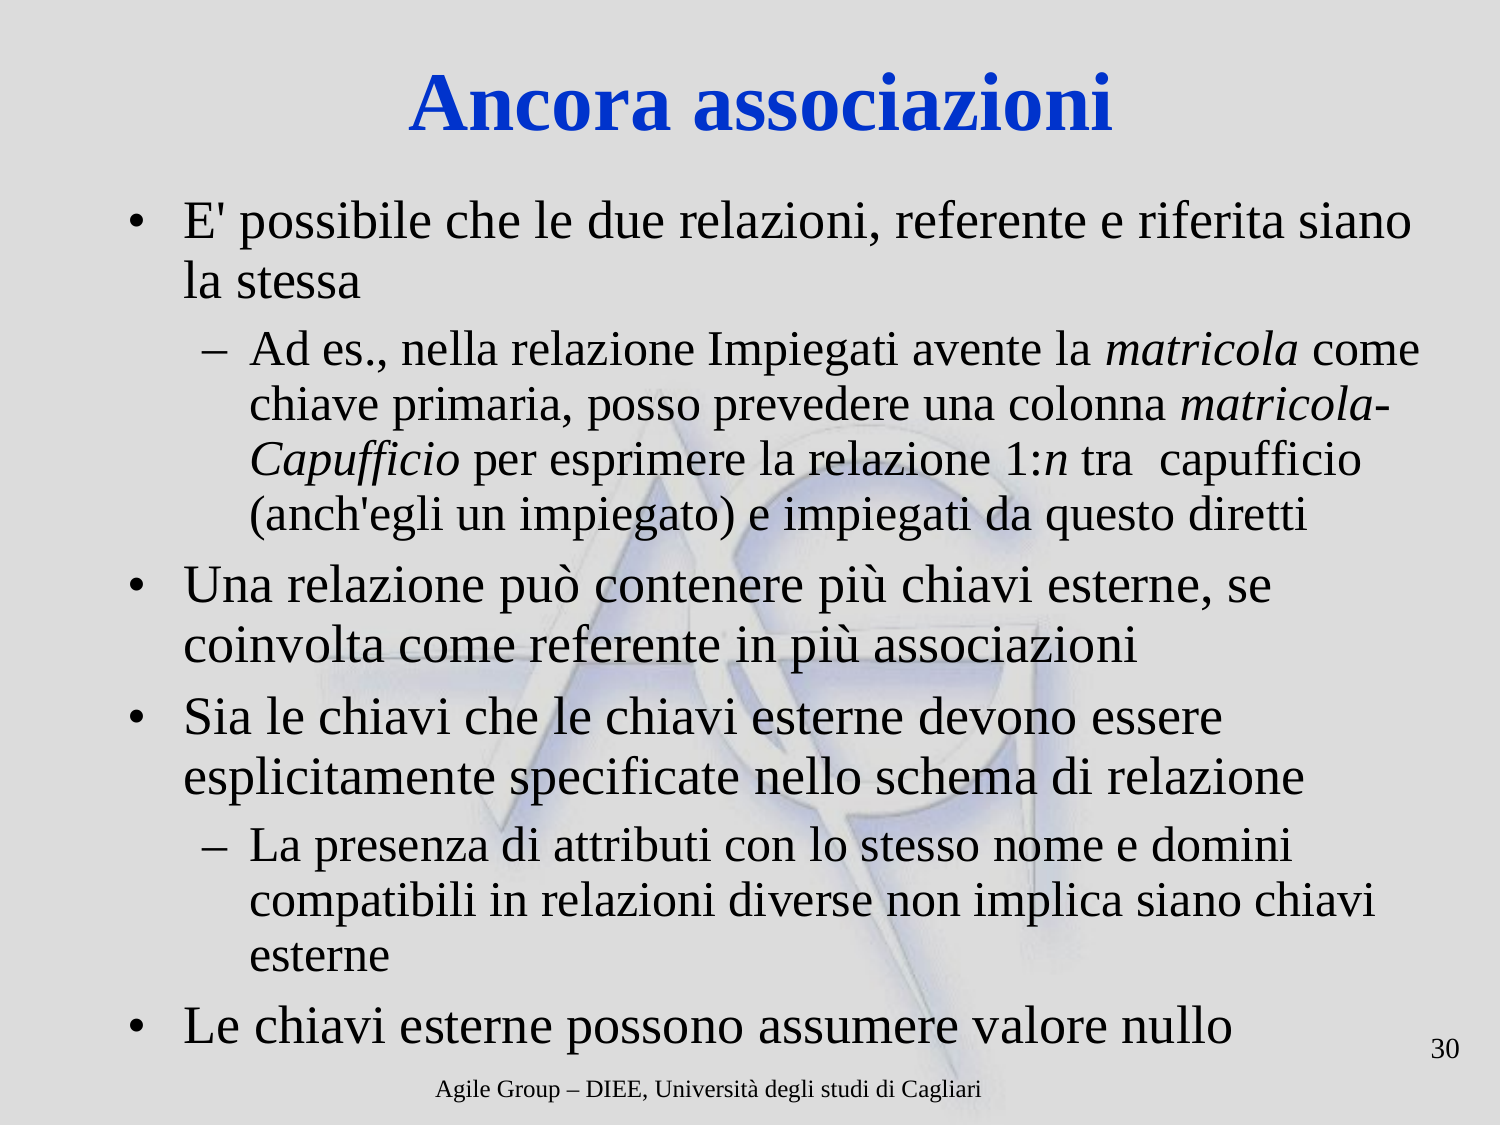

# Ancora associazioni
E' possibile che le due relazioni, referente e riferita siano la stessa
Ad es., nella relazione Impiegati avente la matricola come chiave primaria, posso prevedere una colonna matricola-Capufficio per esprimere la relazione 1:n tra capufficio (anch'egli un impiegato) e impiegati da questo diretti
Una relazione può contenere più chiavi esterne, se coinvolta come referente in più associazioni
Sia le chiavi che le chiavi esterne devono essere esplicitamente specificate nello schema di relazione
La presenza di attributi con lo stesso nome e domini compatibili in relazioni diverse non implica siano chiavi esterne
Le chiavi esterne possono assumere valore nullo
30